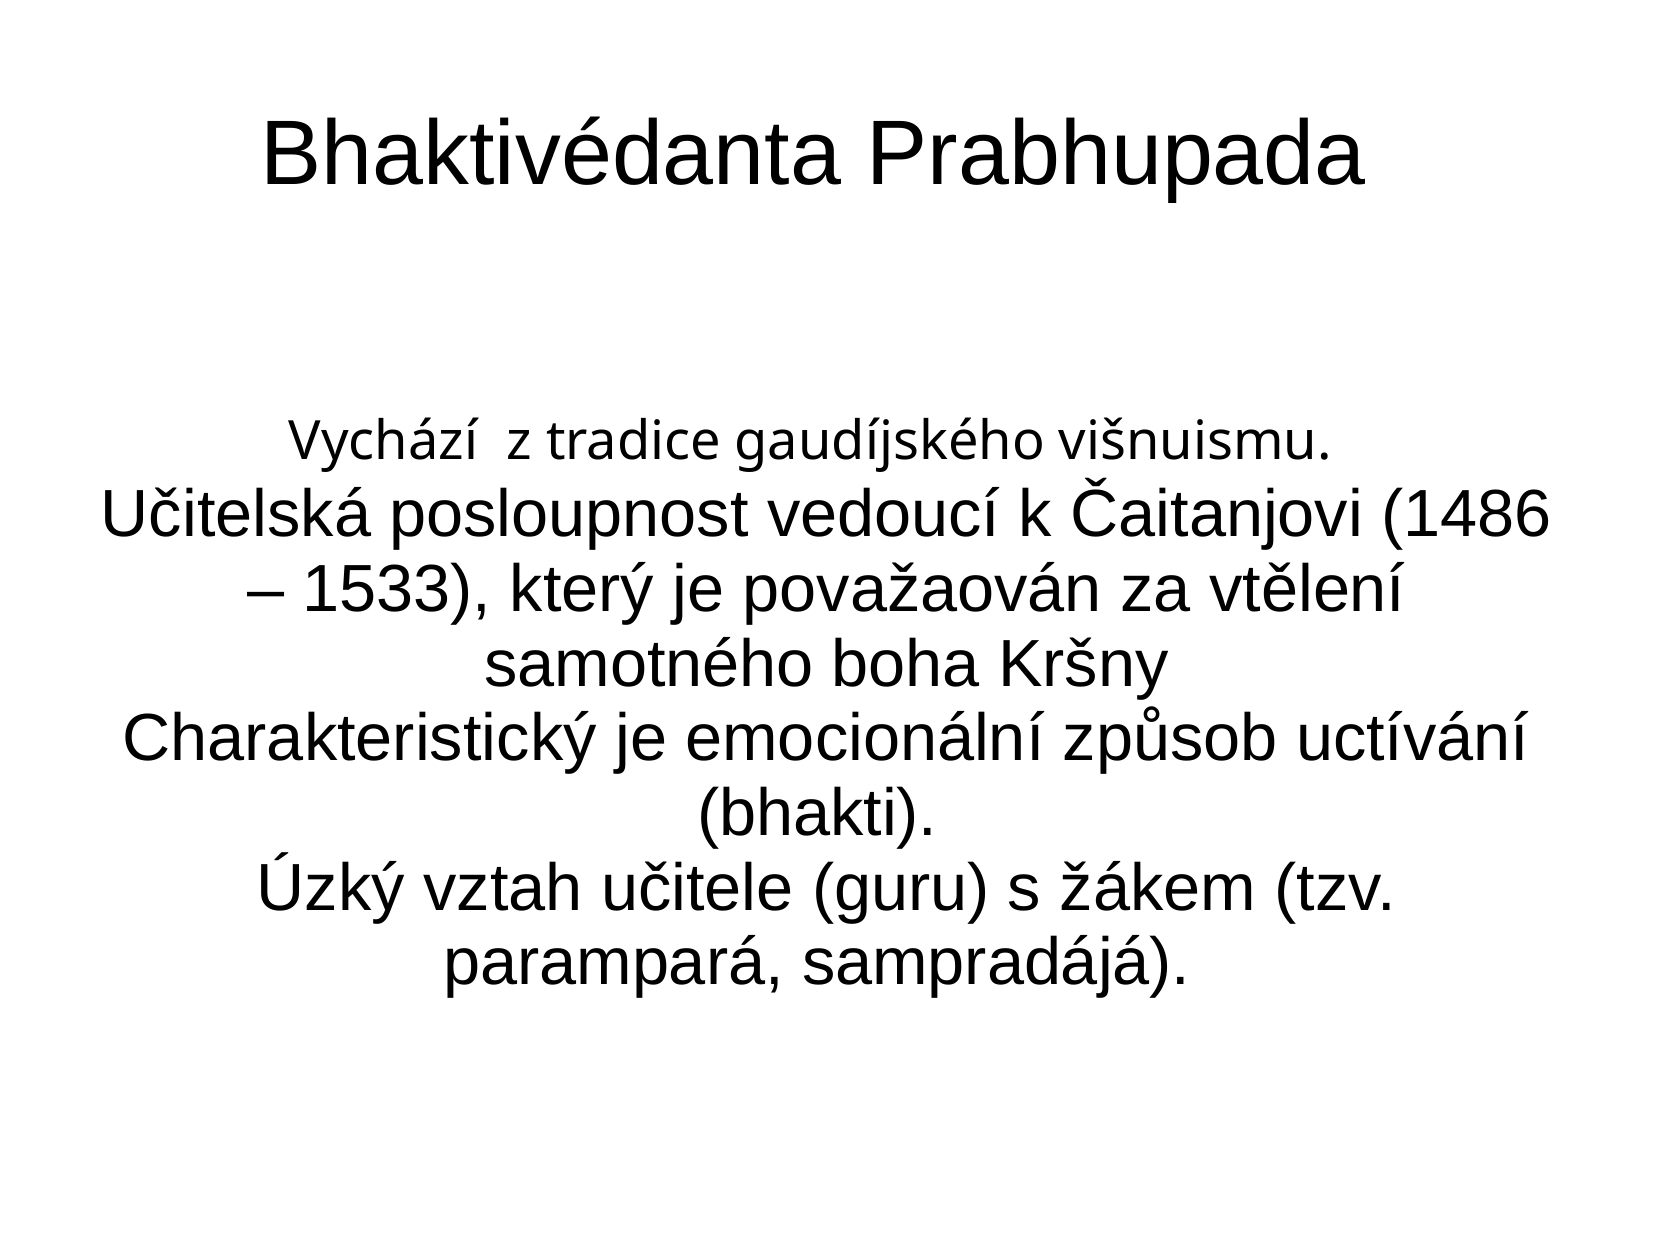

# Bhaktivédanta Prabhupada
Vychází z tradice gaudíjského višnuismu.
Učitelská posloupnost vedoucí k Čaitanjovi (1486 – 1533), který je považaován za vtělení samotného boha Kršny
Charakteristický je emocionální způsob uctívání (bhakti).
Úzký vztah učitele (guru) s žákem (tzv. parampará, sampradájá).